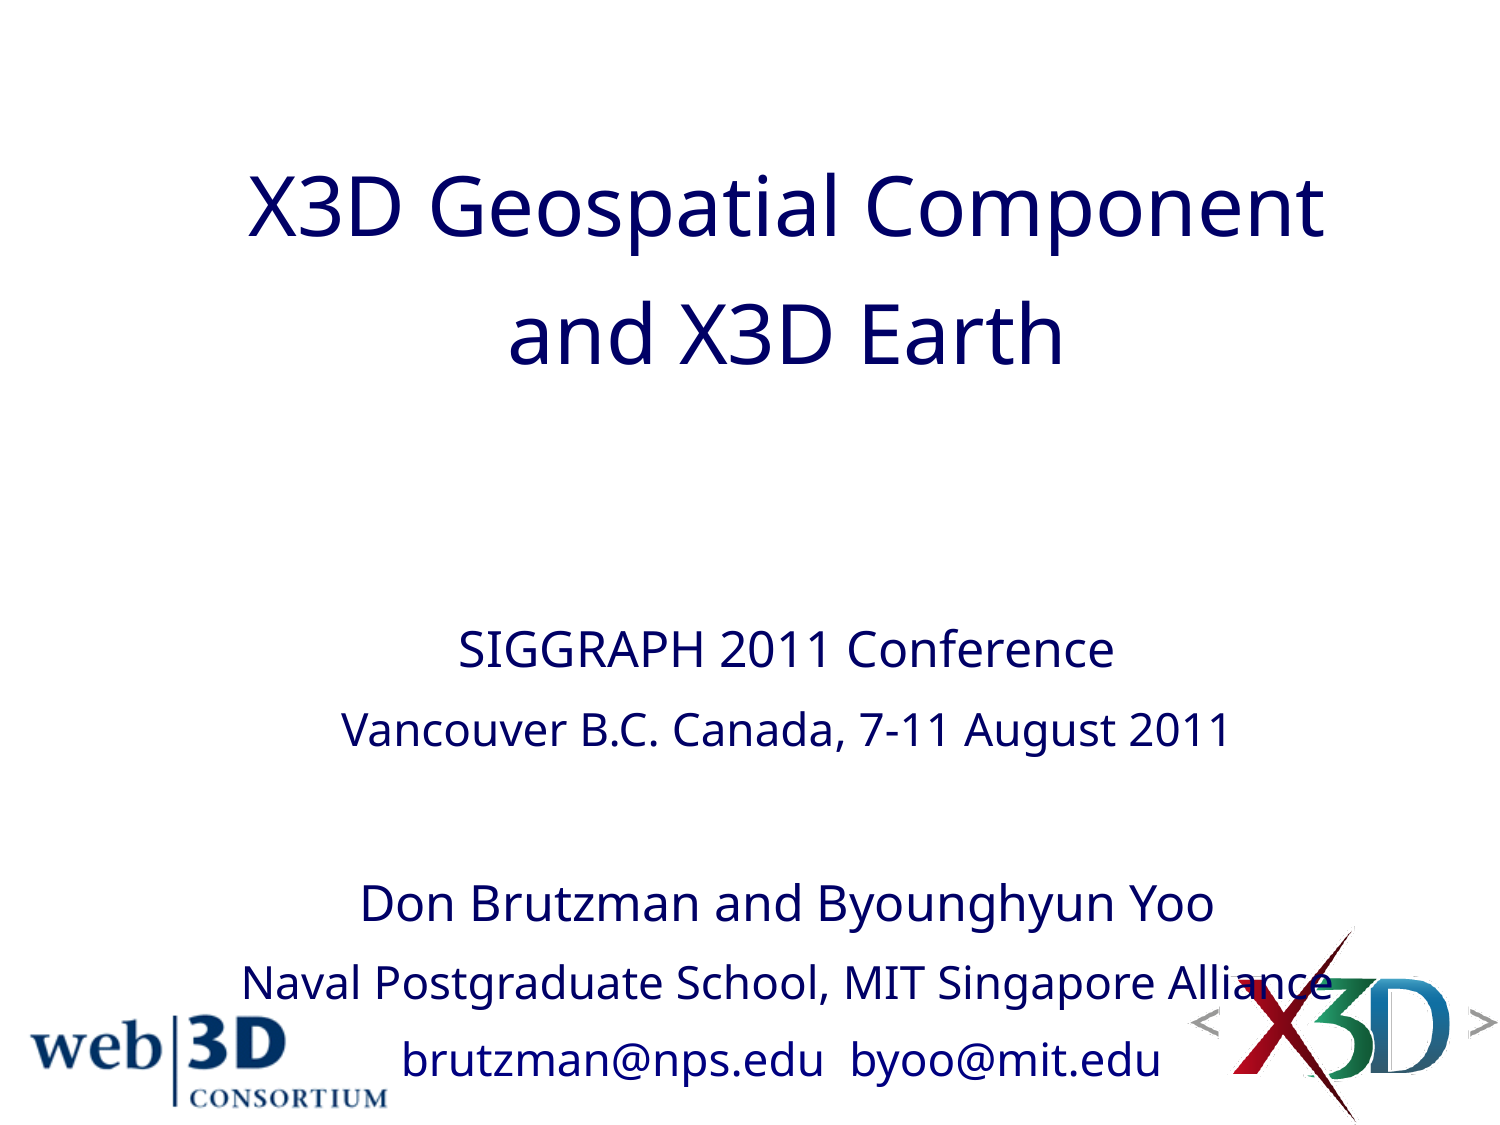

# X3D Geospatial Component
and X3D Earth
SIGGRAPH 2011 Conference
Vancouver B.C. Canada, 7-11 August 2011
Don Brutzman and Byounghyun Yoo
Naval Postgraduate School, MIT Singapore Alliance
brutzman@nps.edu byoo@mit.edu